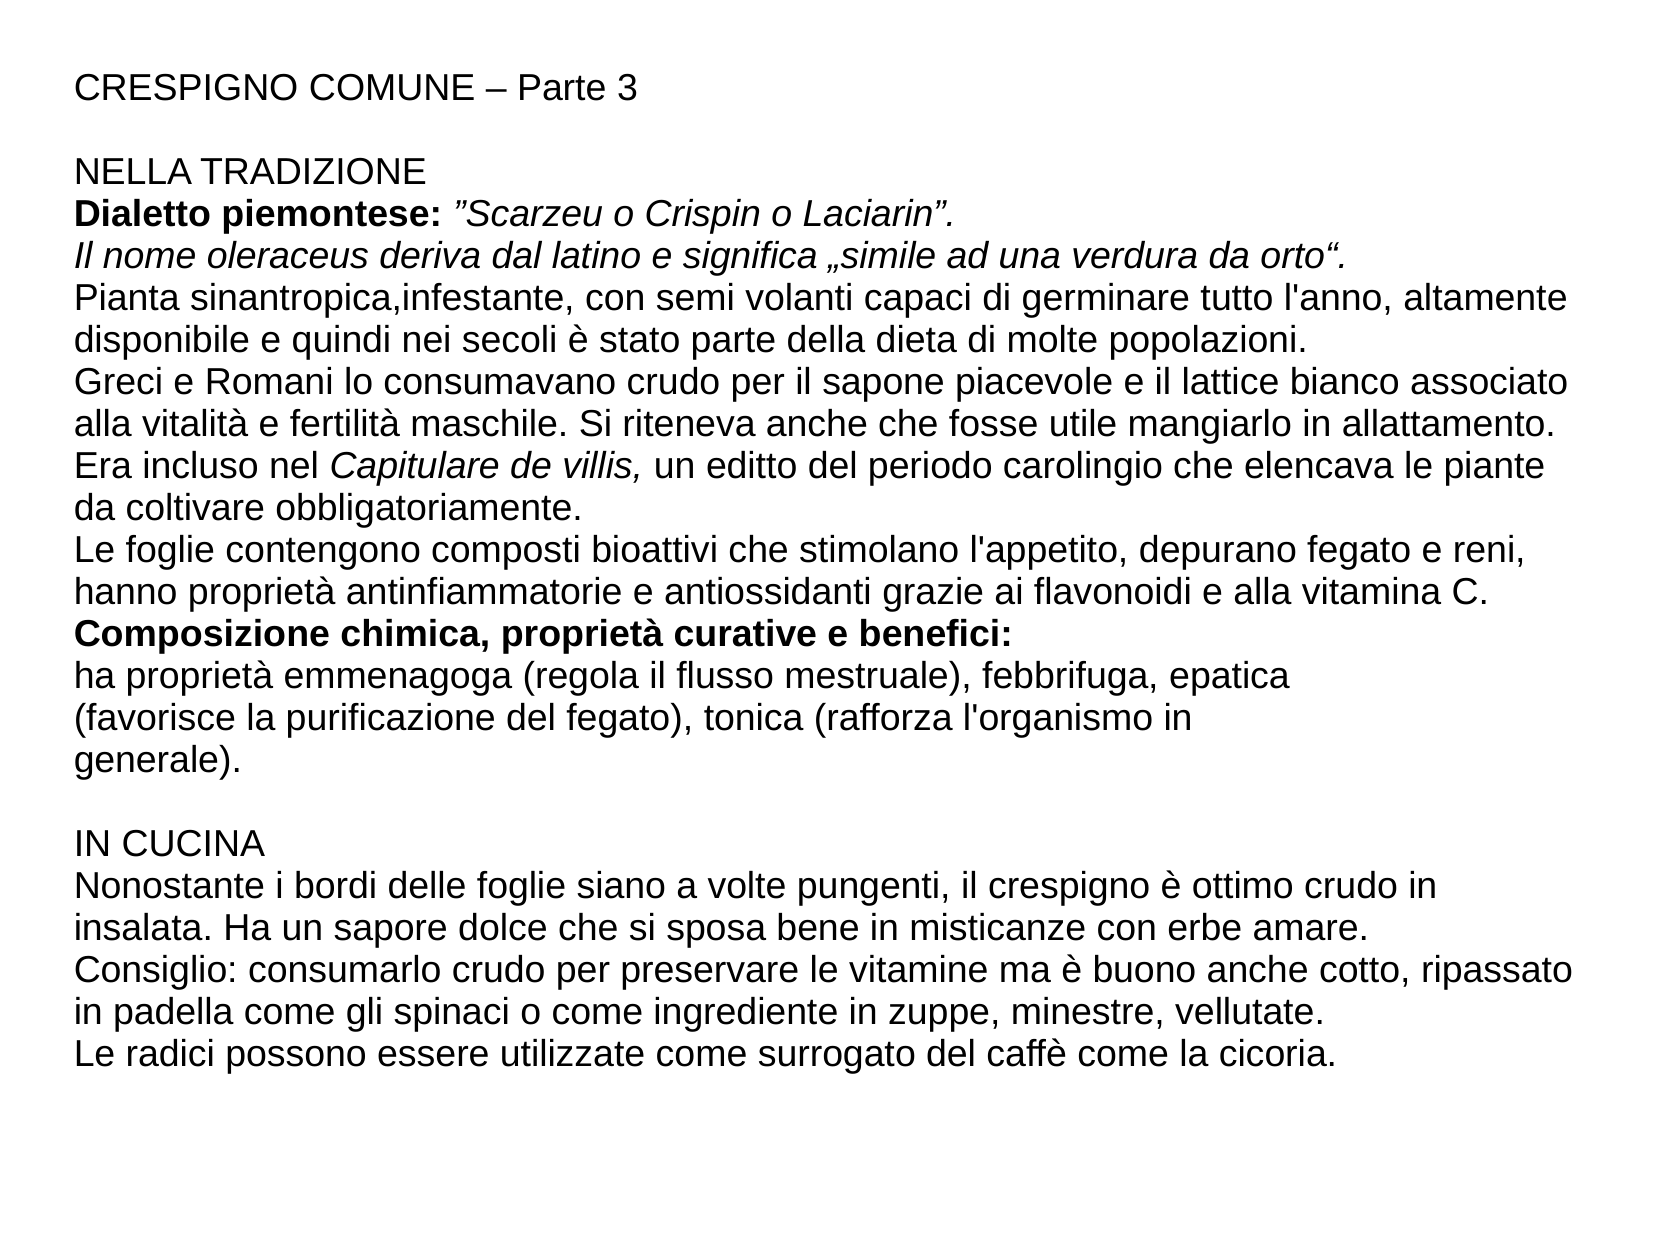

CRESPIGNO COMUNE – Parte 3
NELLA TRADIZIONE
Dialetto piemontese: ”Scarzeu o Crispin o Laciarin”.
Il nome oleraceus deriva dal latino e significa „simile ad una verdura da orto“.
Pianta sinantropica,infestante, con semi volanti capaci di germinare tutto l'anno, altamente disponibile e quindi nei secoli è stato parte della dieta di molte popolazioni.
Greci e Romani lo consumavano crudo per il sapone piacevole e il lattice bianco associato alla vitalità e fertilità maschile. Si riteneva anche che fosse utile mangiarlo in allattamento.
Era incluso nel Capitulare de villis, un editto del periodo carolingio che elencava le piante da coltivare obbligatoriamente.
Le foglie contengono composti bioattivi che stimolano l'appetito, depurano fegato e reni, hanno proprietà antinfiammatorie e antiossidanti grazie ai flavonoidi e alla vitamina C.
Composizione chimica, proprietà curative e benefici:
ha proprietà emmenagoga (regola il flusso mestruale), febbrifuga, epatica
(favorisce la purificazione del fegato), tonica (rafforza l'organismo in
generale).
IN CUCINA
Nonostante i bordi delle foglie siano a volte pungenti, il crespigno è ottimo crudo in insalata. Ha un sapore dolce che si sposa bene in misticanze con erbe amare.
Consiglio: consumarlo crudo per preservare le vitamine ma è buono anche cotto, ripassato in padella come gli spinaci o come ingrediente in zuppe, minestre, vellutate.
Le radici possono essere utilizzate come surrogato del caffè come la cicoria.